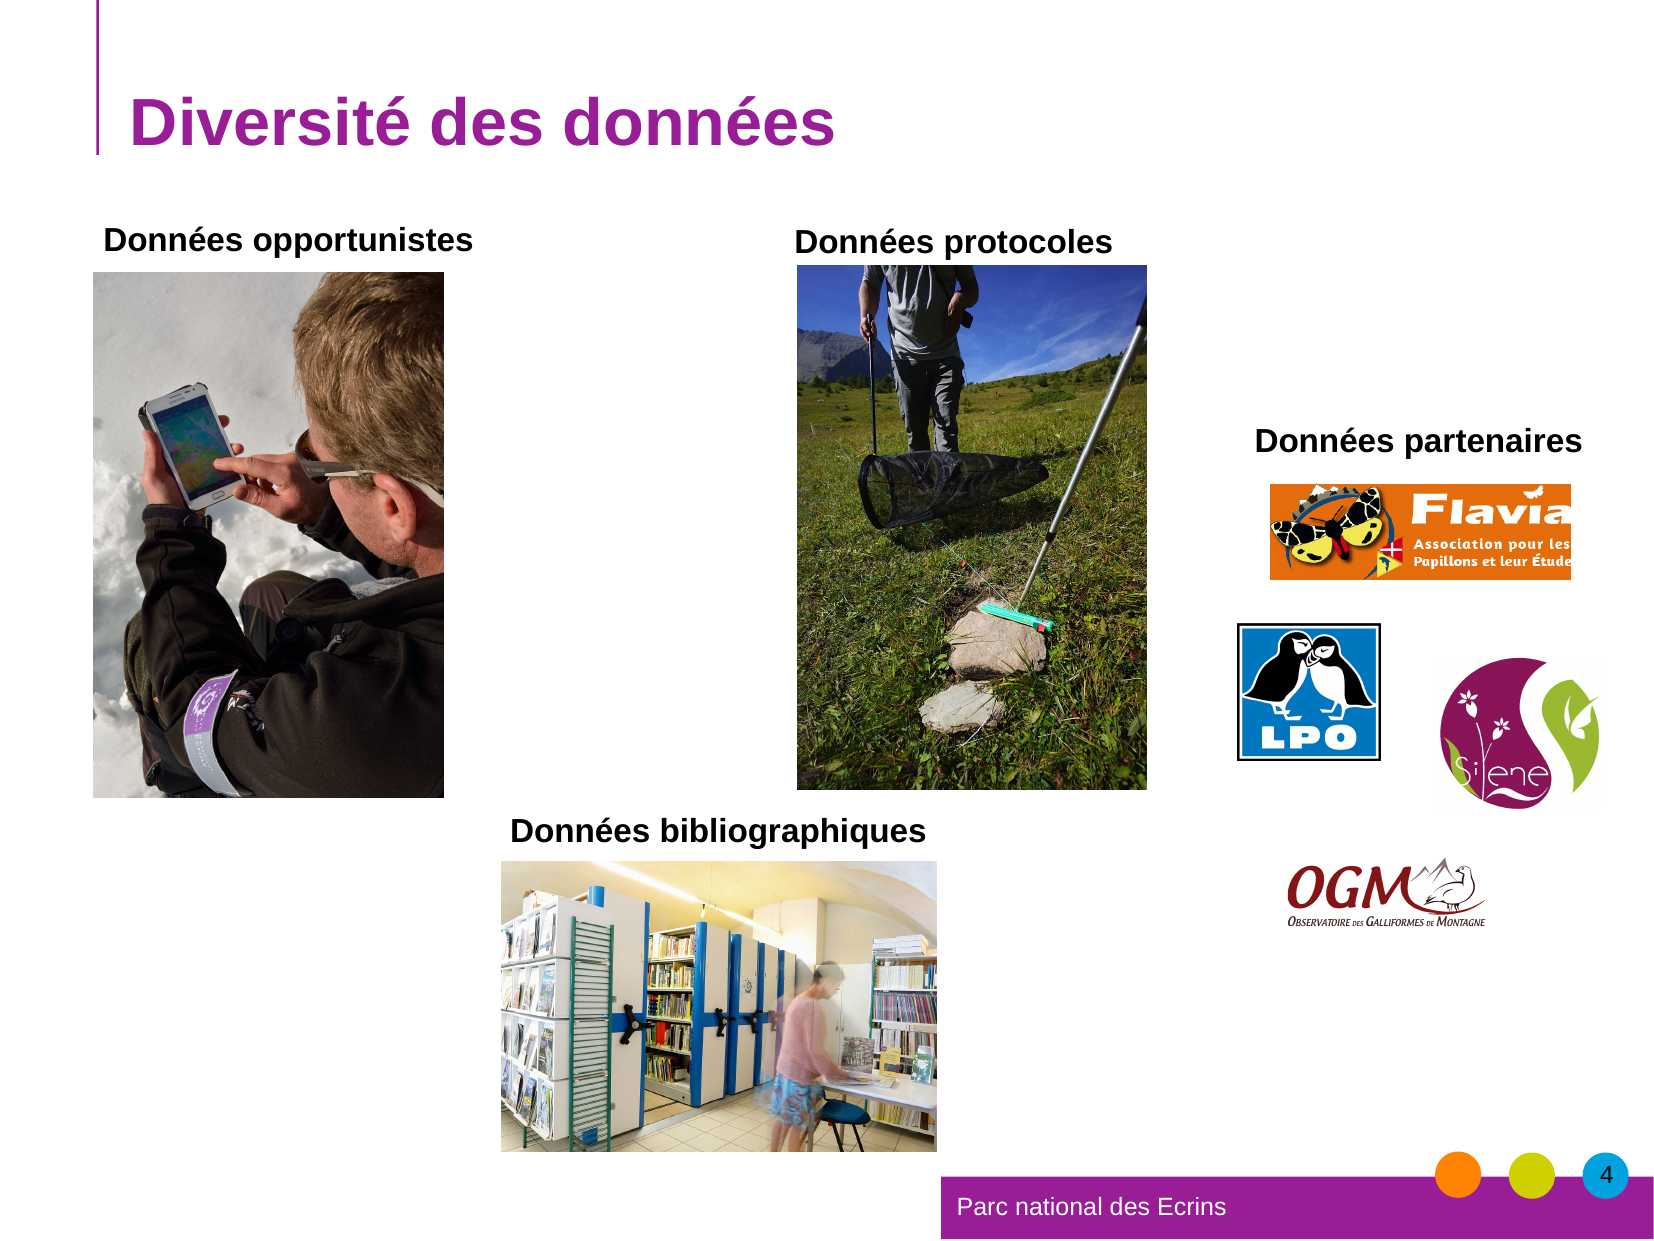

# Diversité des données
Données opportunistes
Données protocoles
Données partenaires
Données bibliographiques